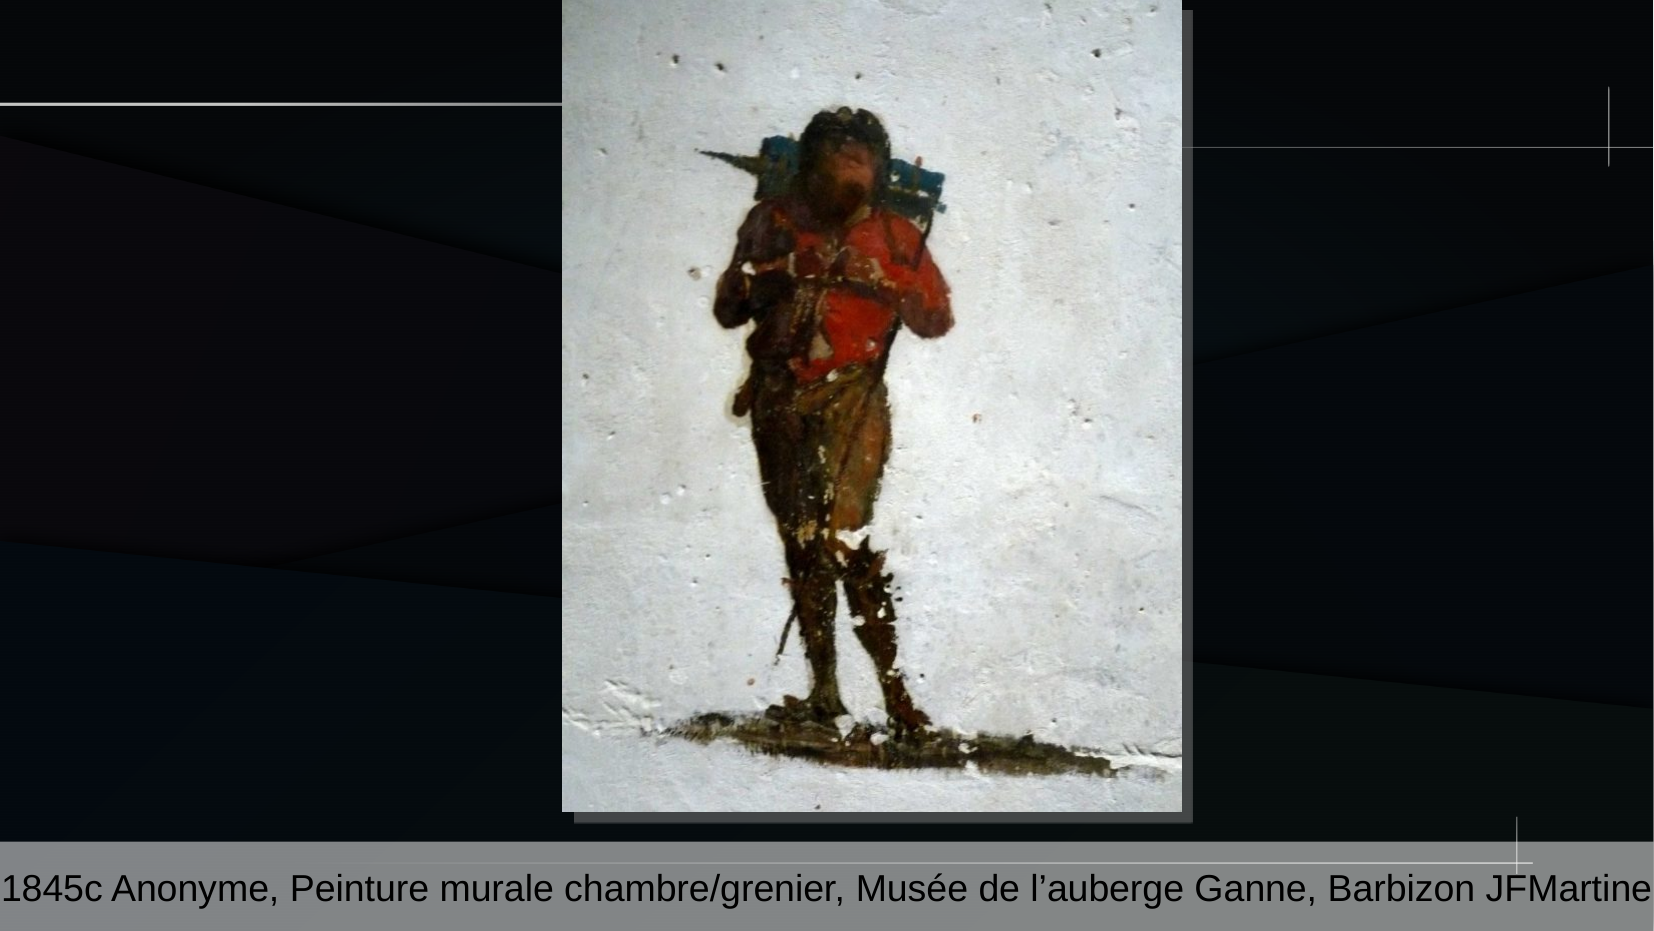

1845c Anonyme, Peinture murale chambre/grenier, Musée de l’auberge Ganne, Barbizon JFMartine